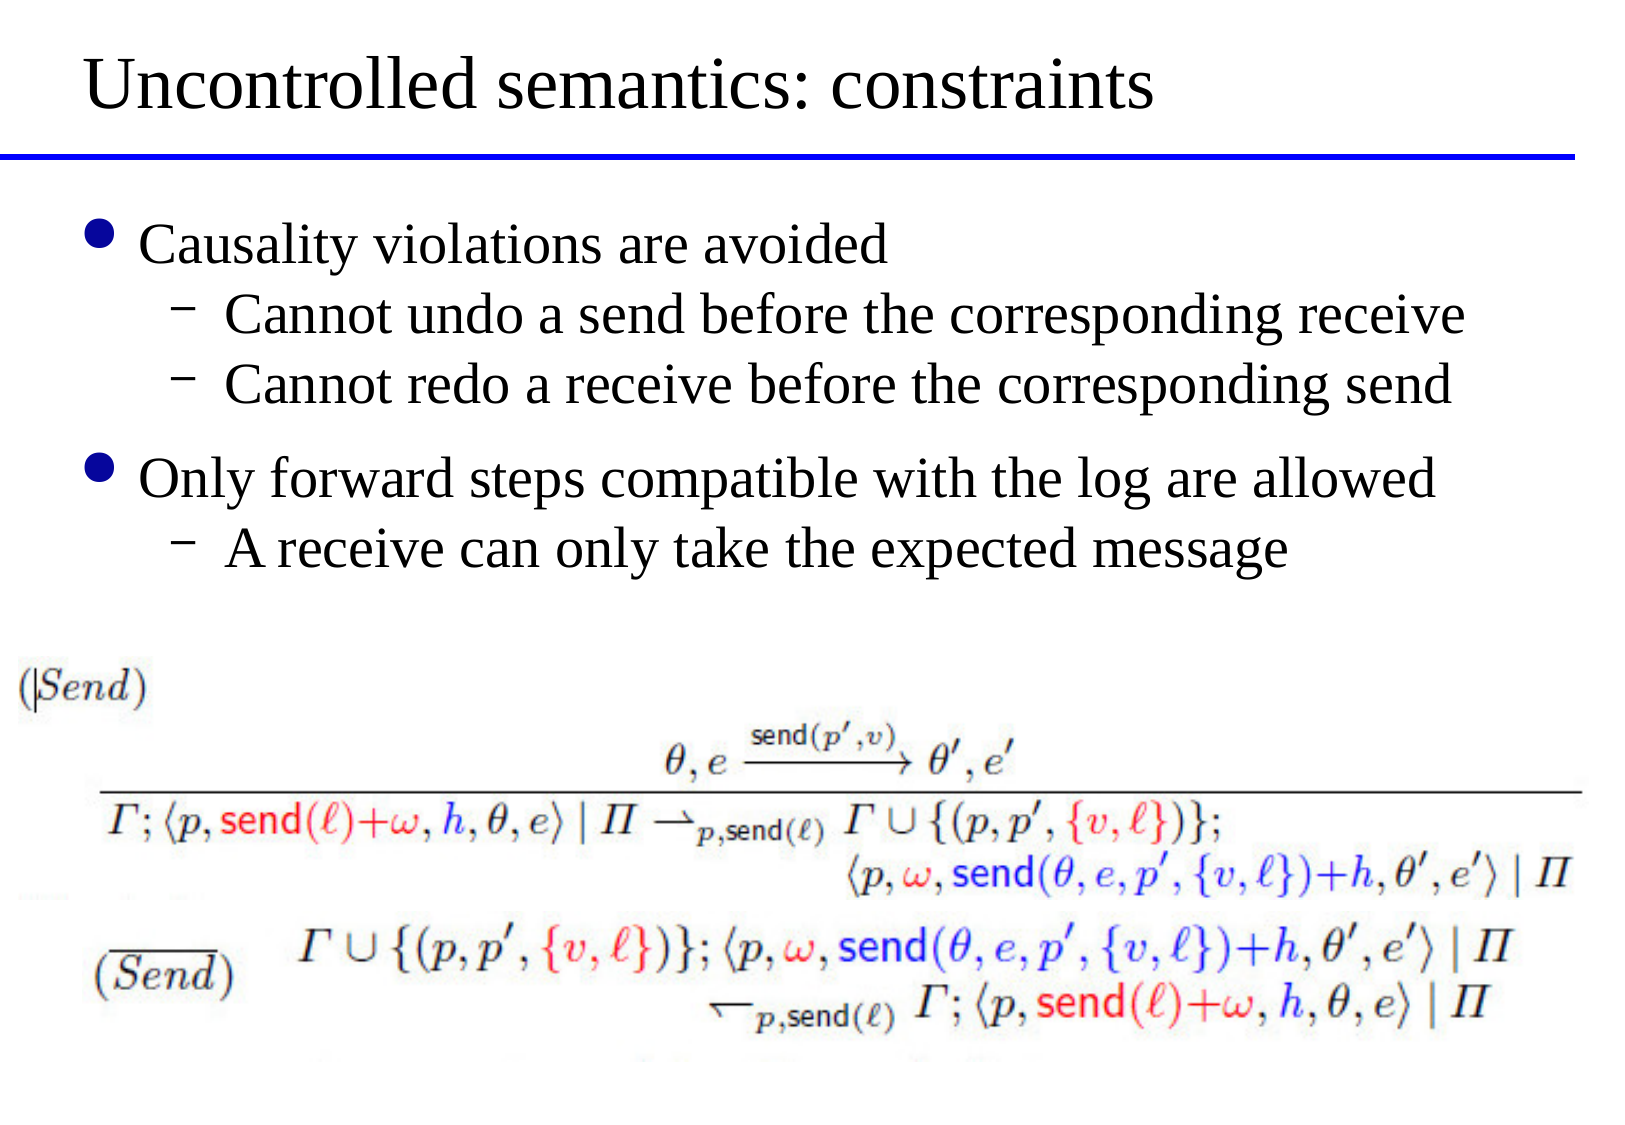

# Uncontrolled semantics: constraints
Causality violations are avoided
Cannot undo a send before the corresponding receive
Cannot redo a receive before the corresponding send
Only forward steps compatible with the log are allowed
A receive can only take the expected message